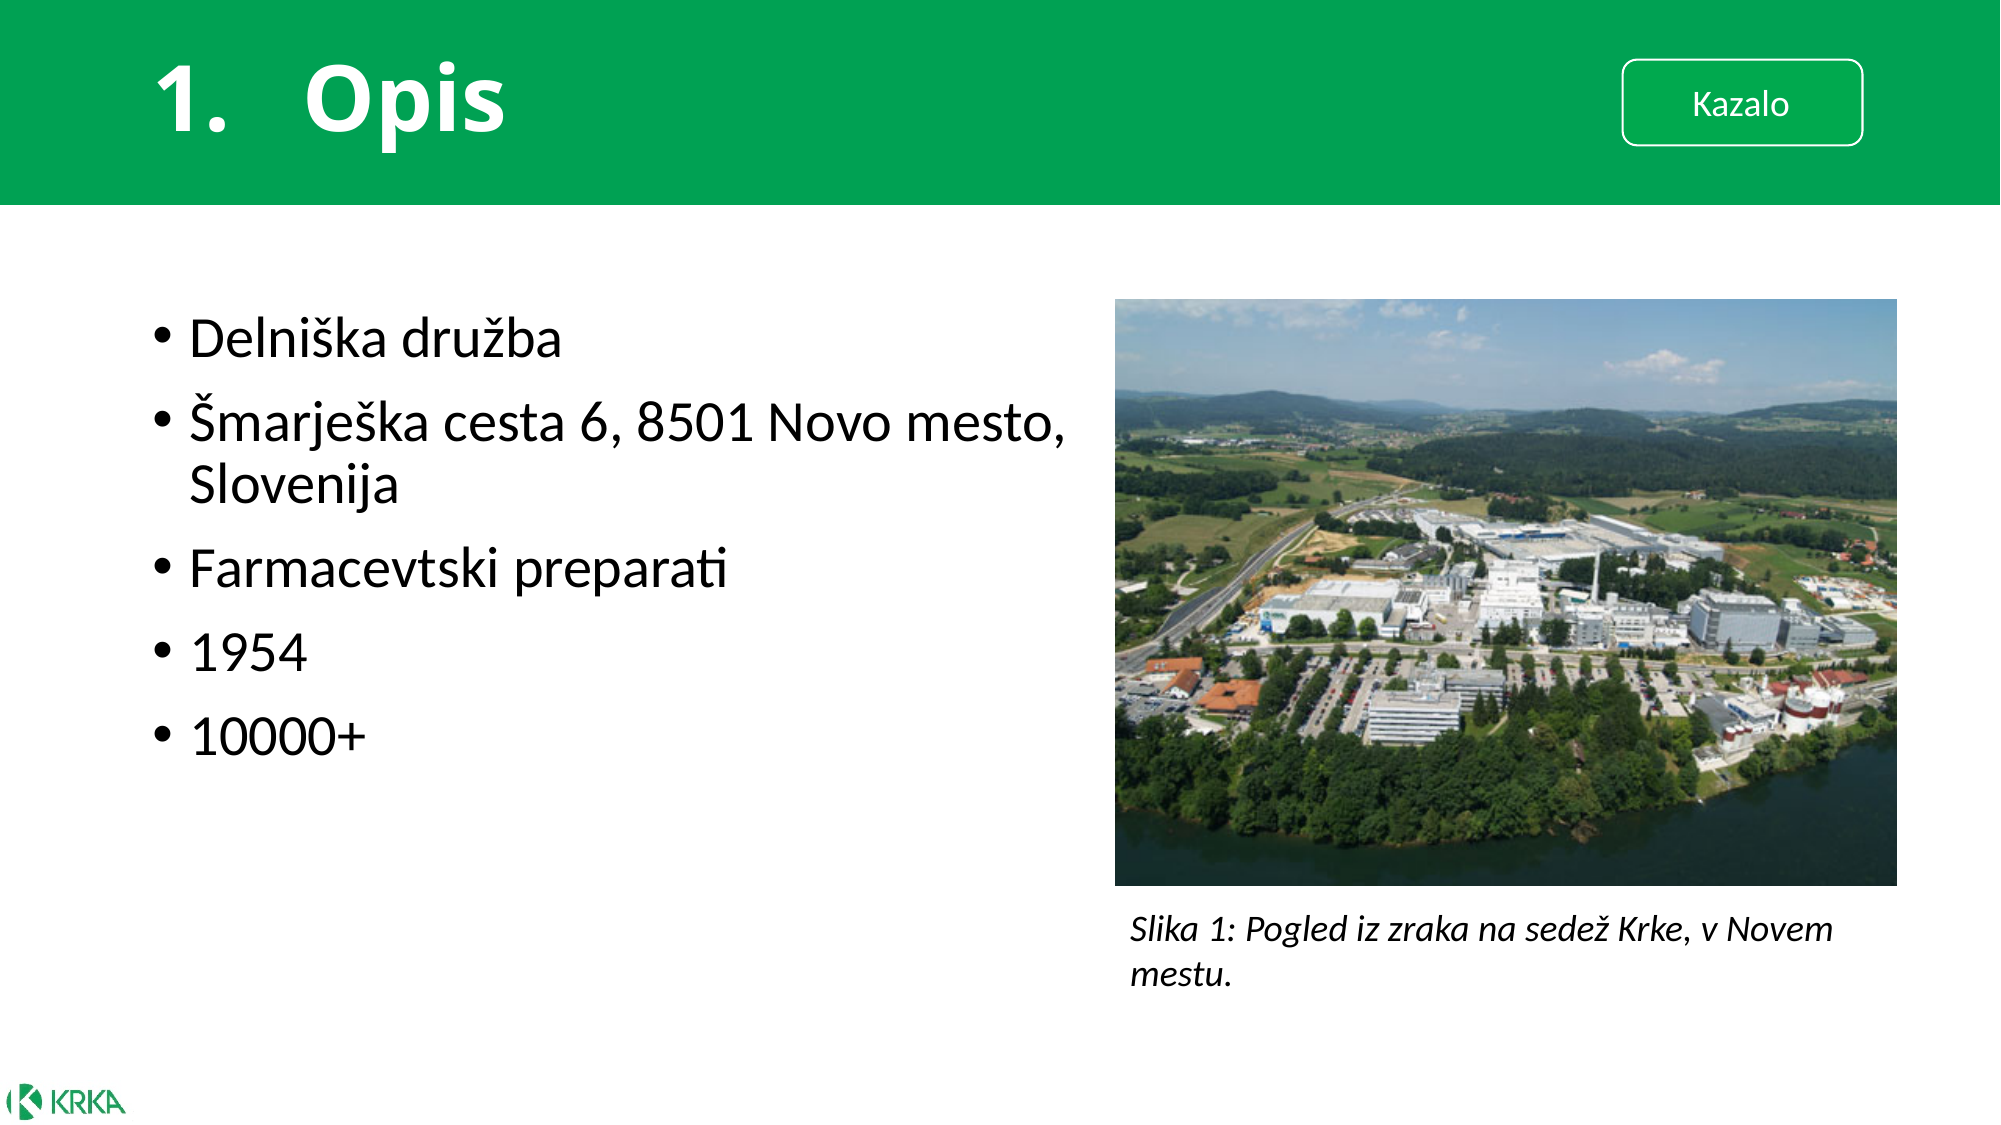

# 1.	Opis
Delniška družba
Šmarješka cesta 6, 8501 Novo mesto, Slovenija
Farmacevtski preparati
1954
10000+
Slika 1: Pogled iz zraka na sedež Krke, v Novem mestu.